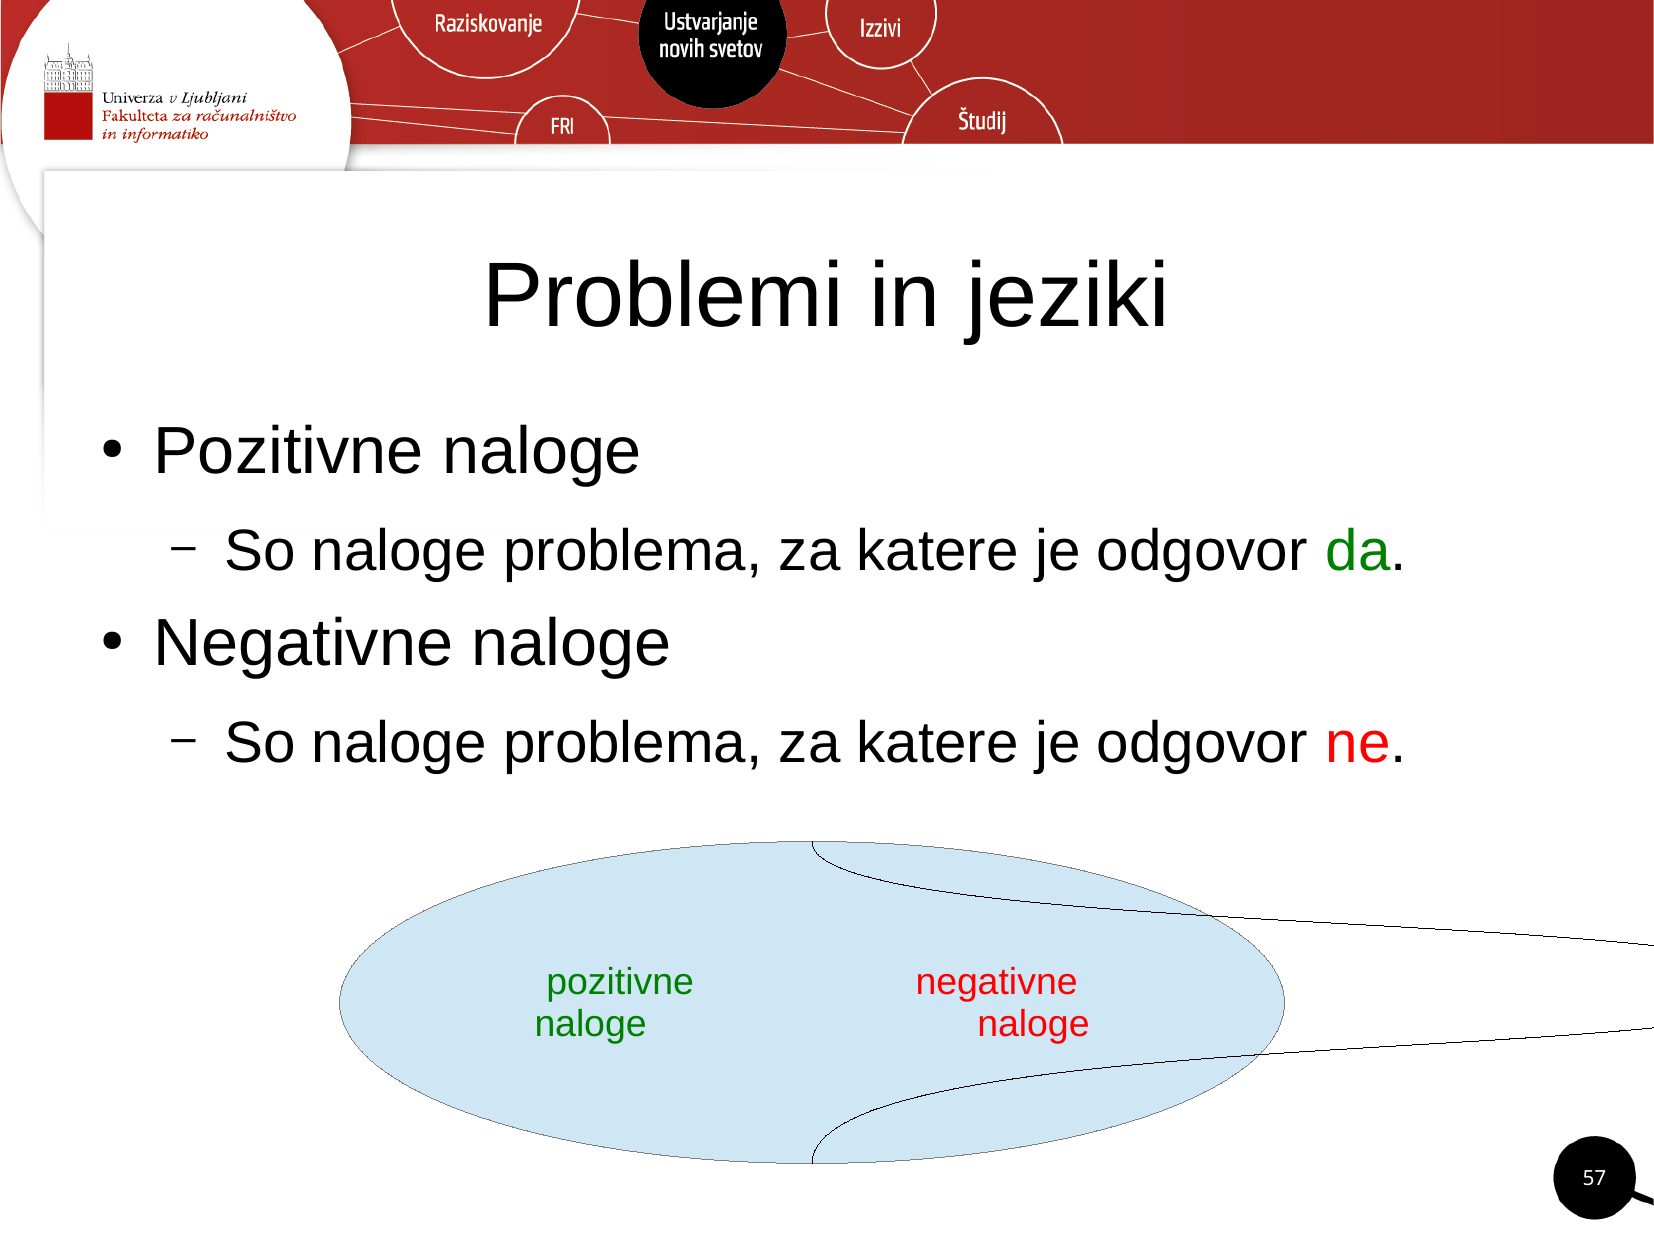

# Problemi in jeziki
Pozitivne naloge
So naloge problema, za katere je odgovor da.
Negativne naloge
So naloge problema, za katere je odgovor ne.
pozitivne				negativne
naloge					naloge